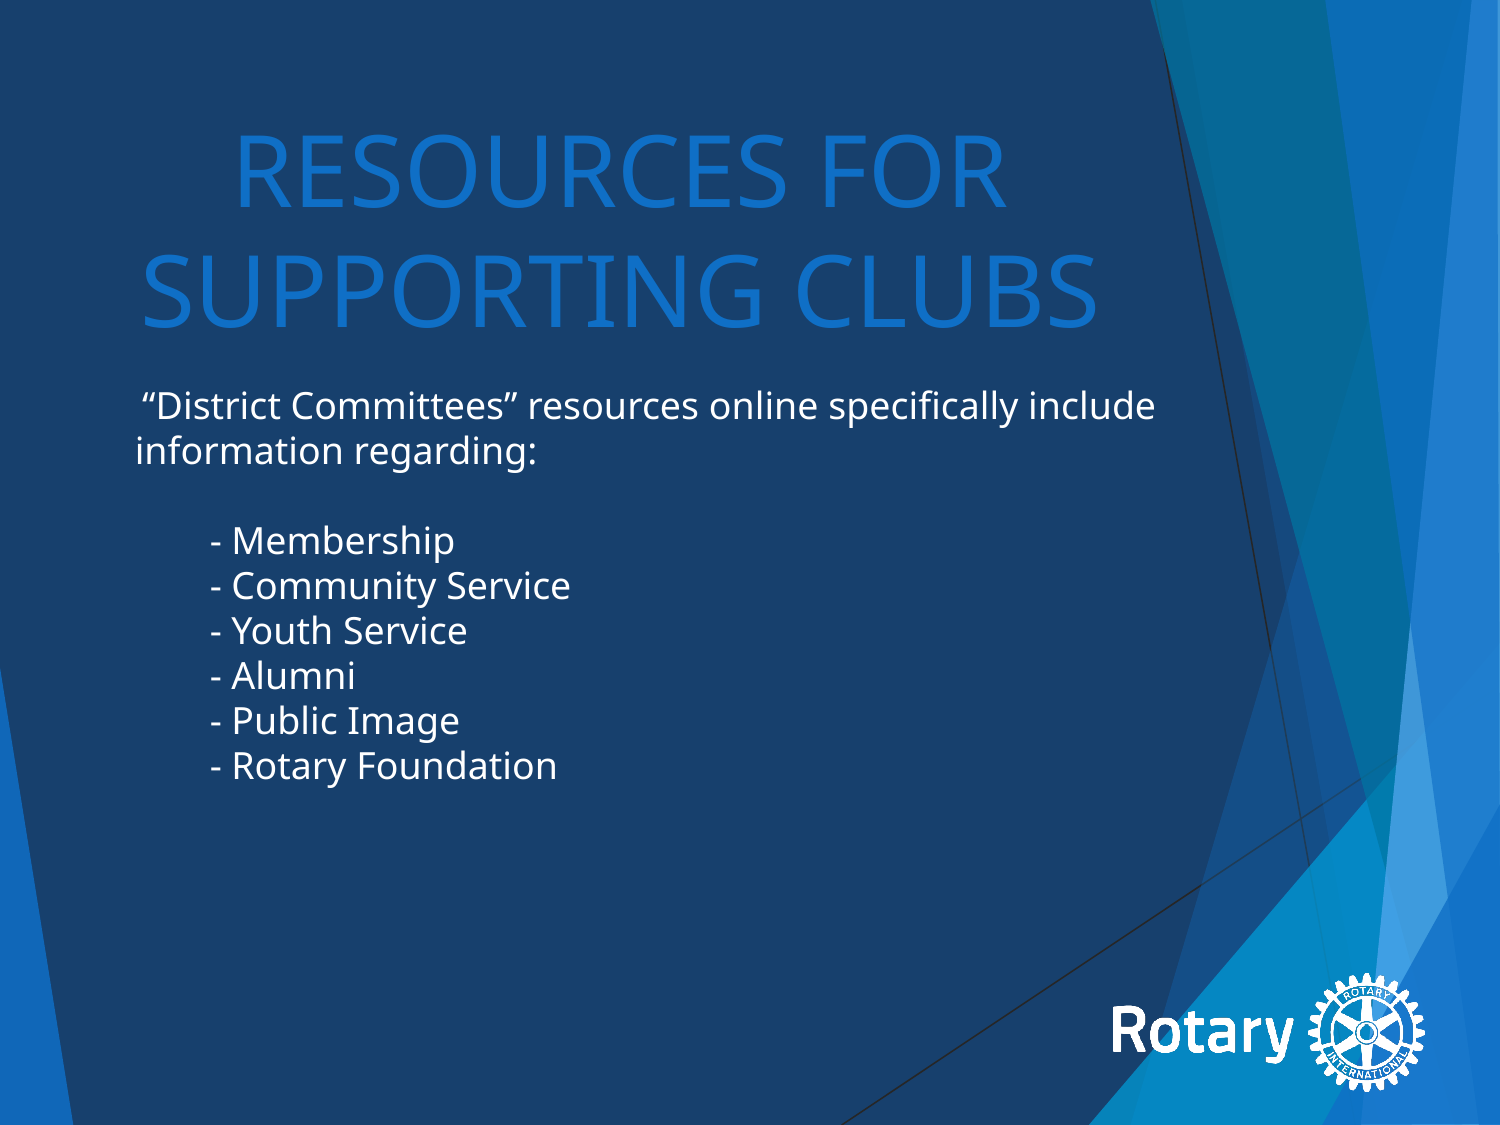

# RESOURCES FOR SUPPORTING CLUBS
 “District Committees” resources online specifically include information regarding:
	- Membership
	- Community Service
	- Youth Service
	- Alumni
	- Public Image
	- Rotary Foundation